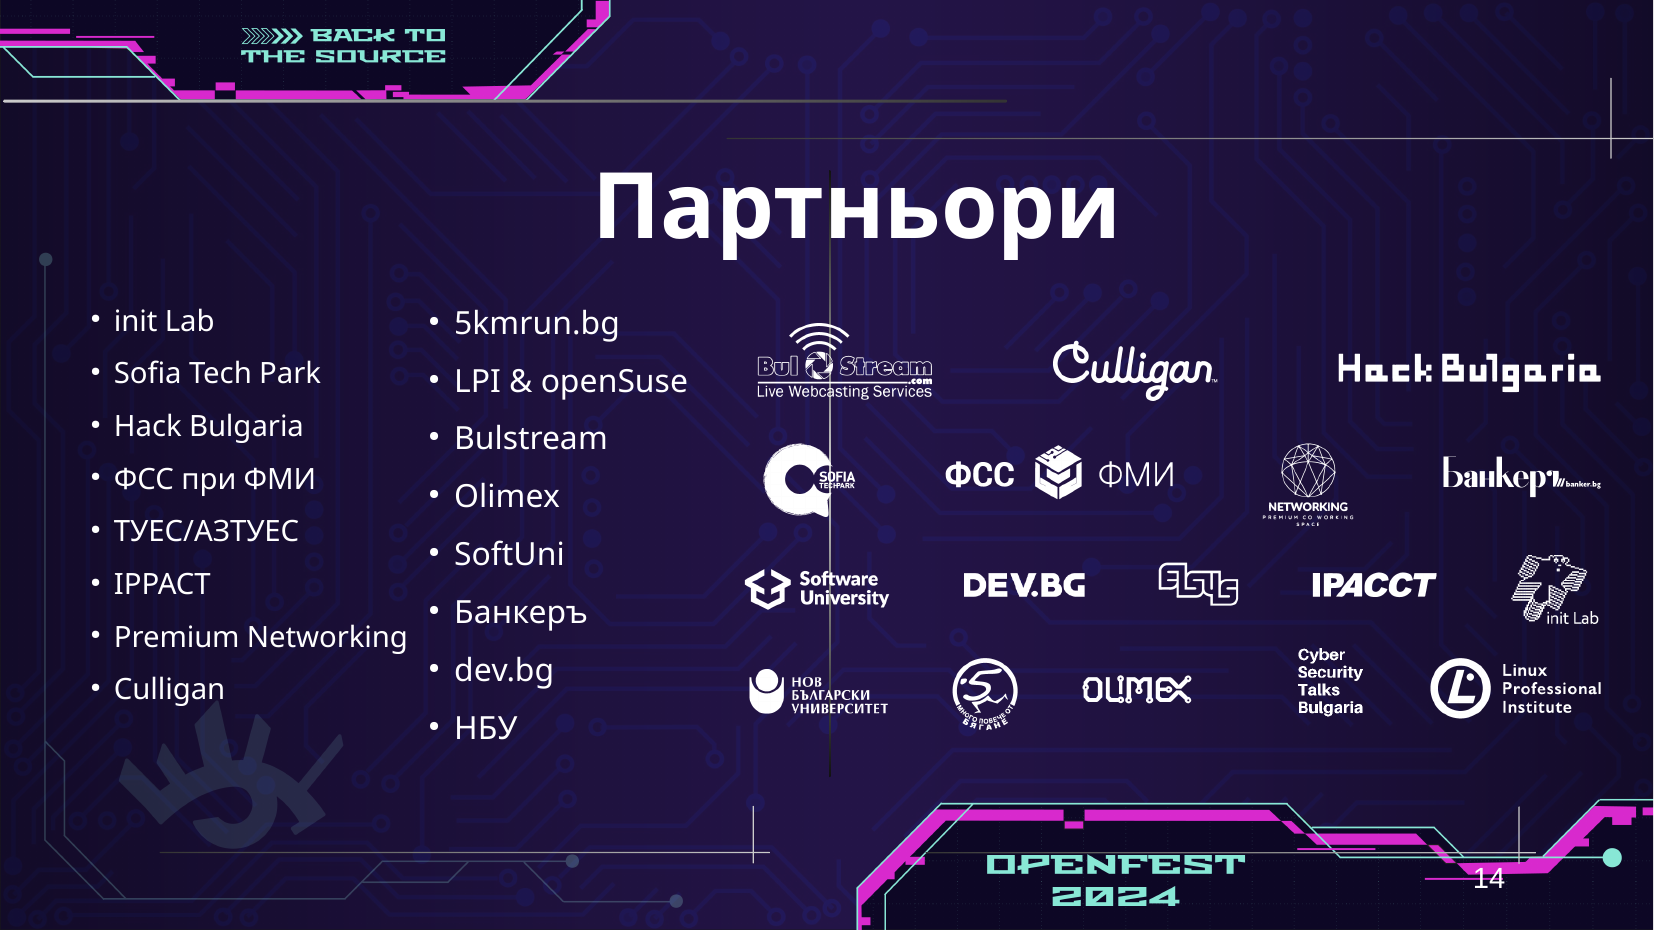

# Партньори
init Lab
Sofia Tech Park
Hack Bulgaria
ФСС при ФМИ
ТУЕС/АЗТУЕС
IPPACT
Premium Networking
Culligan
5kmrun.bg
LPI & openSuse
Bulstream
Olimex
SoftUni
Банкеръ
dev.bg
НБУ
14